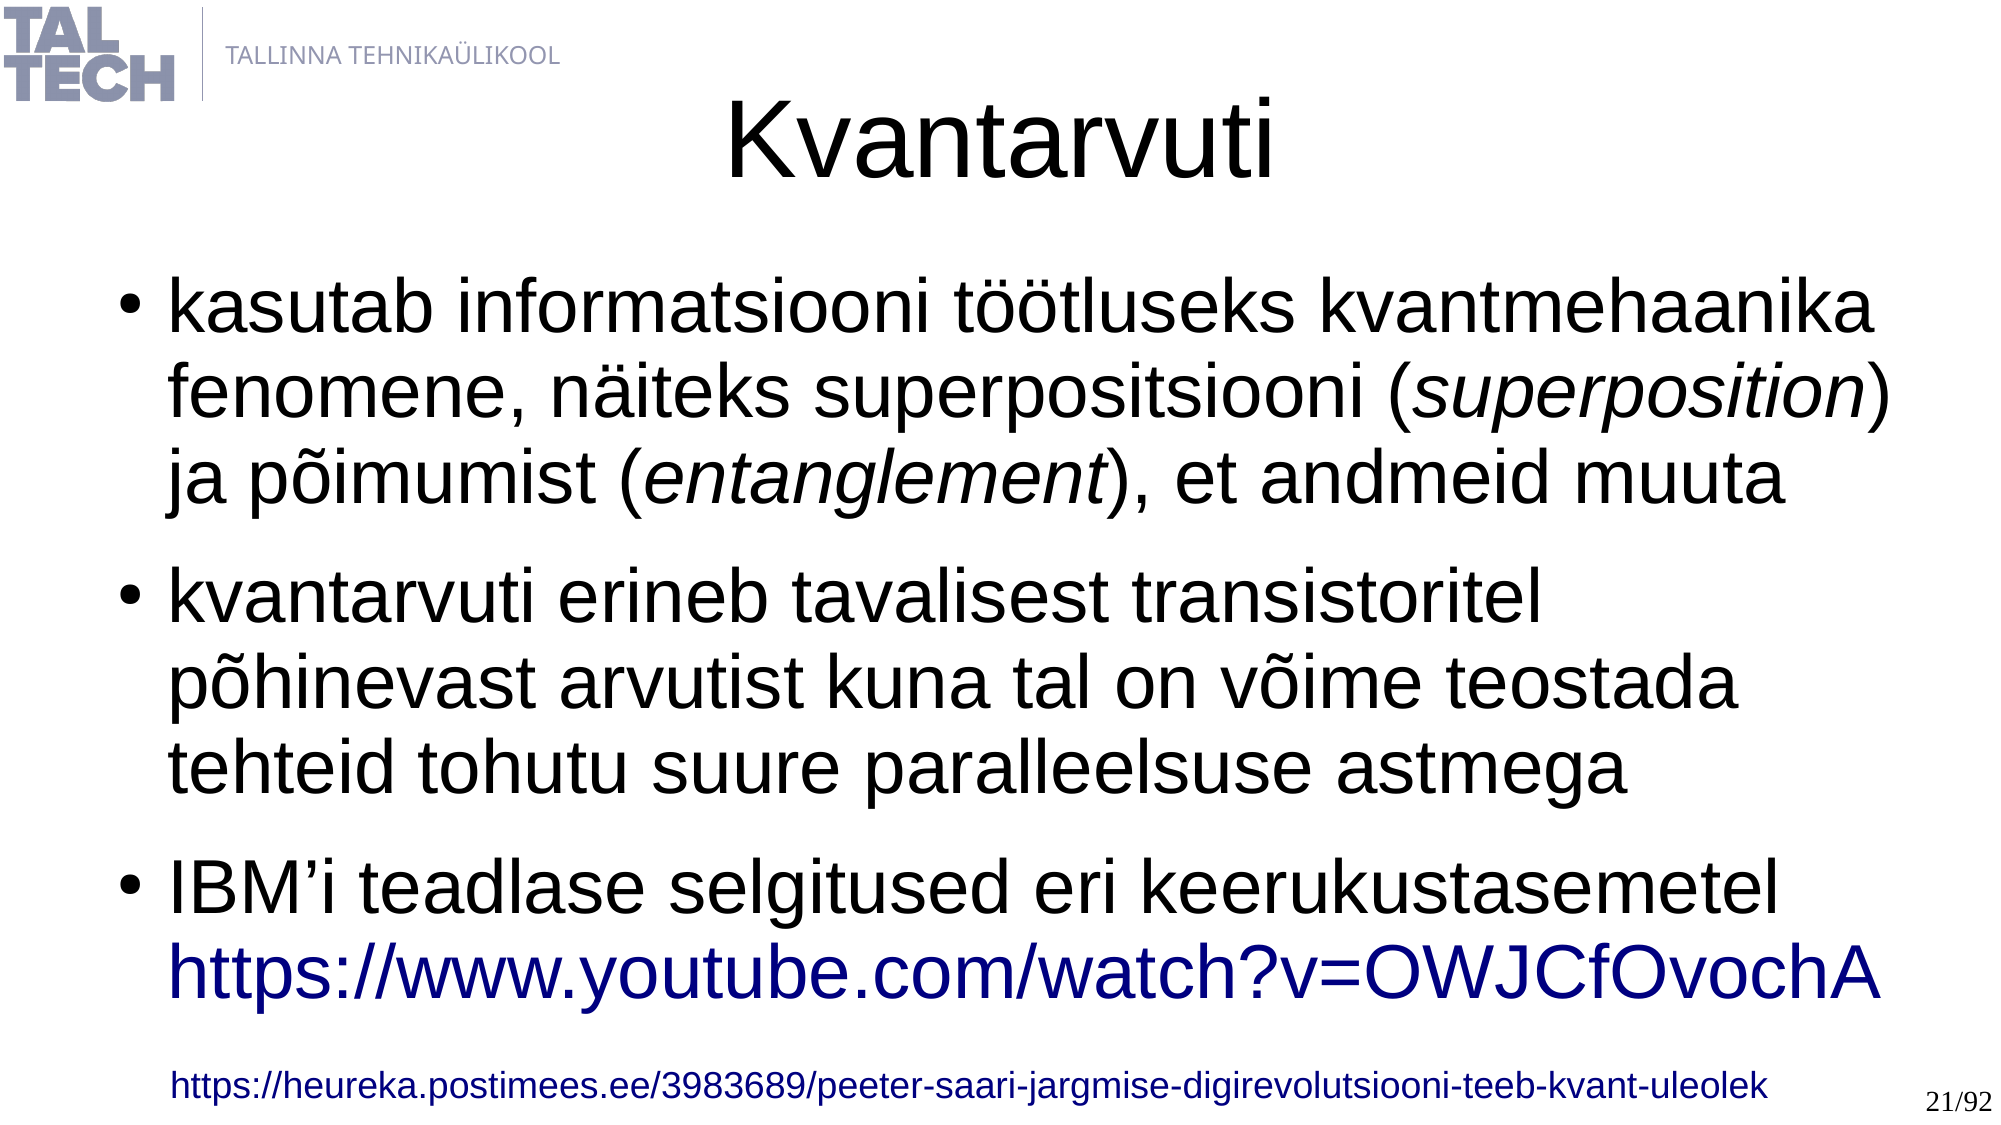

# Kvantarvuti
kasutab informatsiooni töötluseks kvantmehaanika fenomene, näiteks superpositsiooni (superposition) ja põimumist (entanglement), et andmeid muuta
kvantarvuti erineb tavalisest transistoritel põhinevast arvutist kuna tal on võime teostada tehteid tohutu suure paralleelsuse astmega
IBM’i teadlase selgitused eri keerukustasemetel https://www.youtube.com/watch?v=OWJCfOvochA
https://heureka.postimees.ee/3983689/peeter-saari-jargmise-digirevolutsiooni-teeb-kvant-uleolek
21